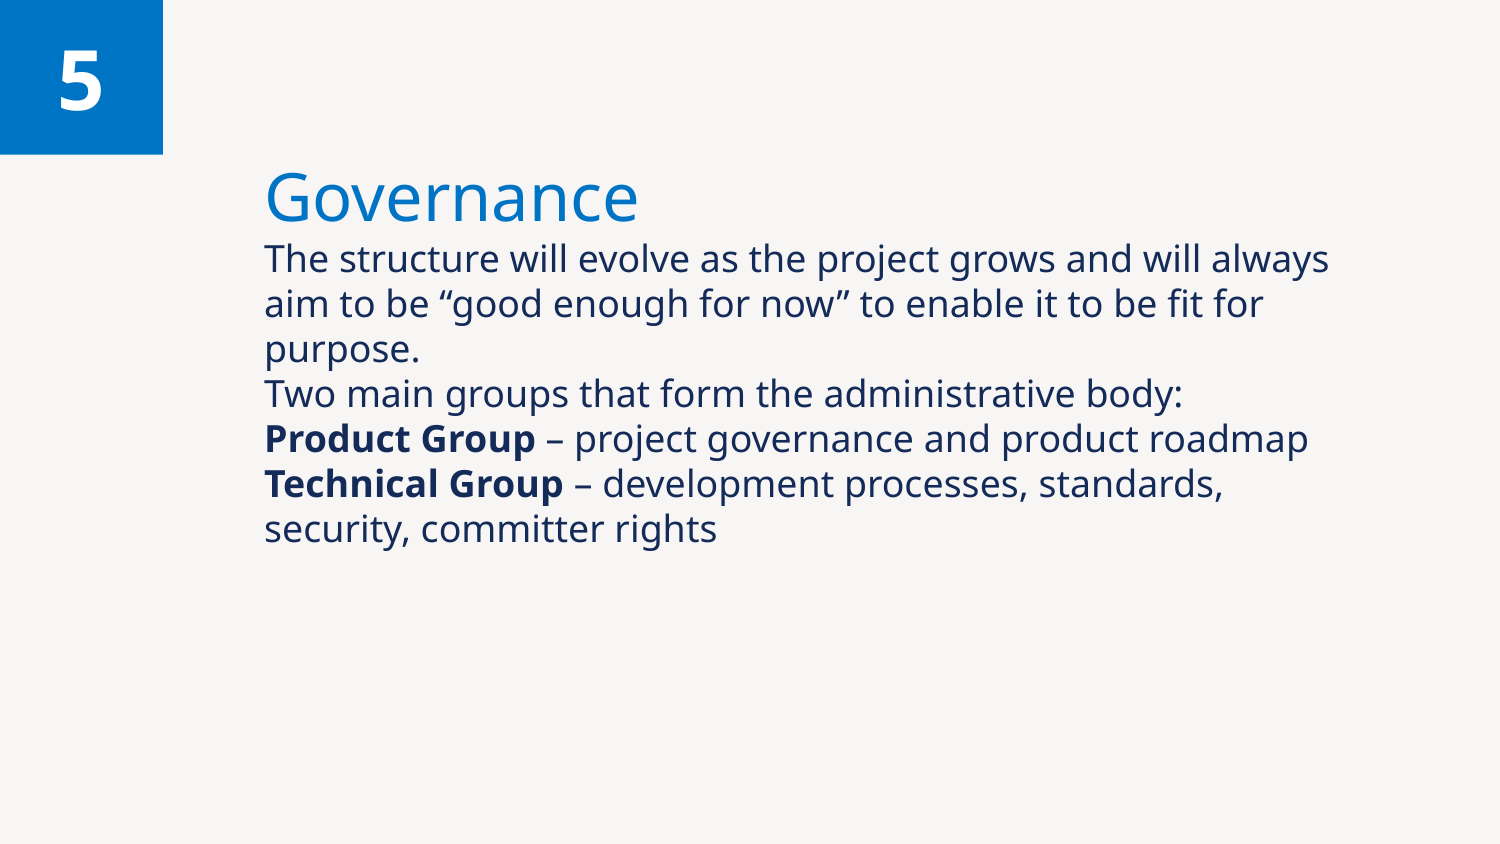

5
# Governance The structure will evolve as the project grows and will always aim to be “good enough for now” to enable it to be fit for purpose. Two main groups that form the administrative body: Product Group – project governance and product roadmap Technical Group – development processes, standards, security, committer rights